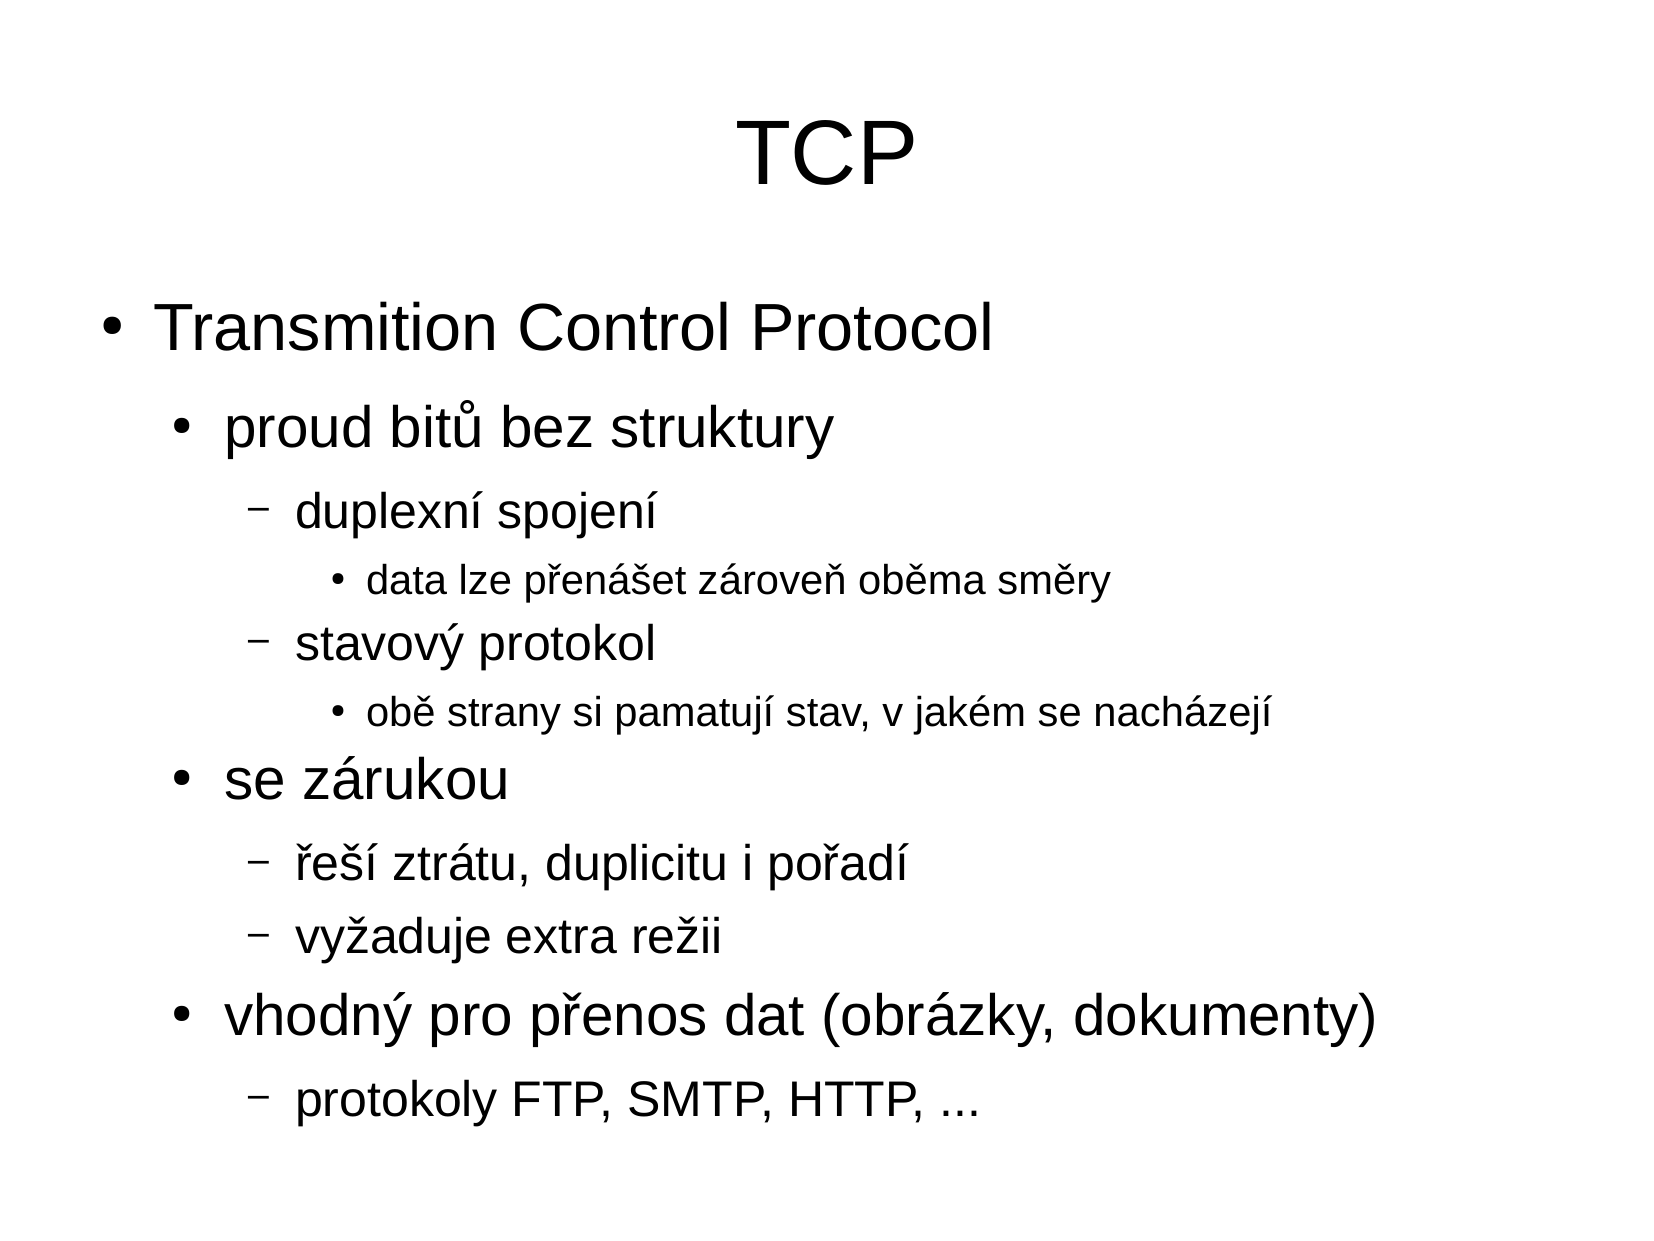

# TCP
Transmition Control Protocol
proud bitů bez struktury
duplexní spojení
data lze přenášet zároveň oběma směry
stavový protokol
obě strany si pamatují stav, v jakém se nacházejí
se zárukou
řeší ztrátu, duplicitu i pořadí
vyžaduje extra režii
vhodný pro přenos dat (obrázky, dokumenty)
protokoly FTP, SMTP, HTTP, ...